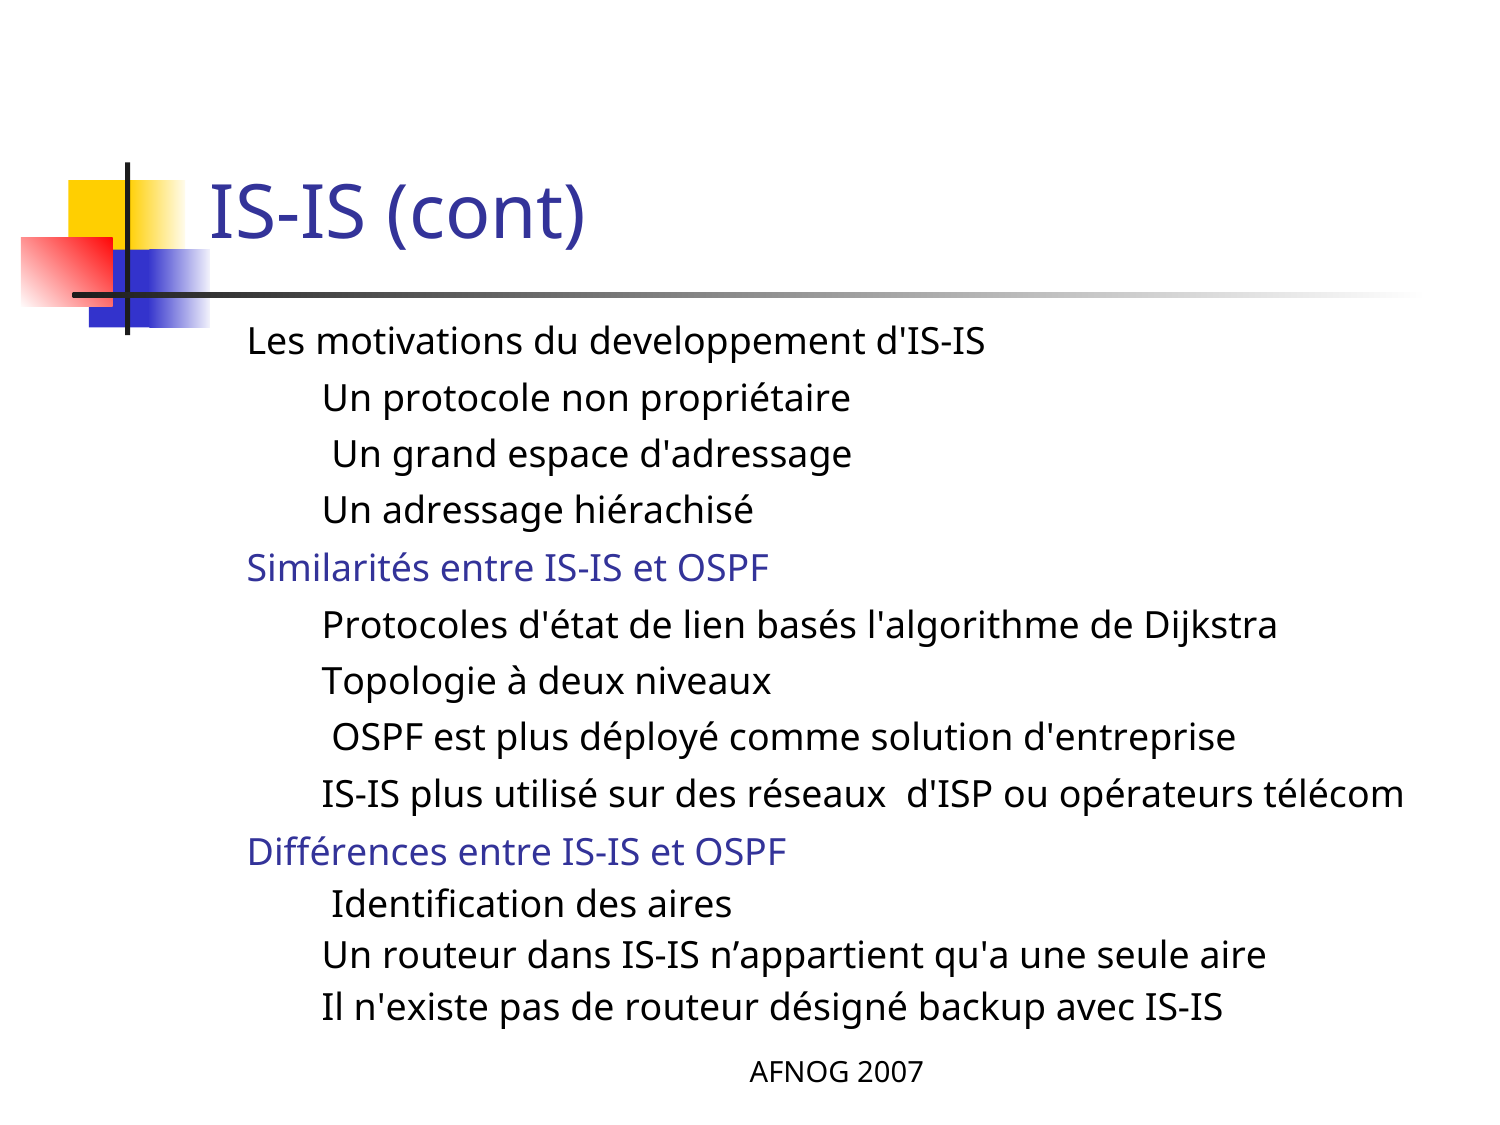

# IS-IS (cont)
Les motivations du developpement d'IS-IS
Un protocole non propriétaire
 Un grand espace d'adressage
Un adressage hiérachisé
Similarités entre IS-IS et OSPF
Protocoles d'état de lien basés l'algorithme de Dijkstra
Topologie à deux niveaux
 OSPF est plus déployé comme solution d'entreprise
IS-IS plus utilisé sur des réseaux d'ISP ou opérateurs télécom
Différences entre IS-IS et OSPF
 Identification des aires
Un routeur dans IS-IS n’appartient qu'a une seule aire
Il n'existe pas de routeur désigné backup avec IS-IS
AFNOG 2007